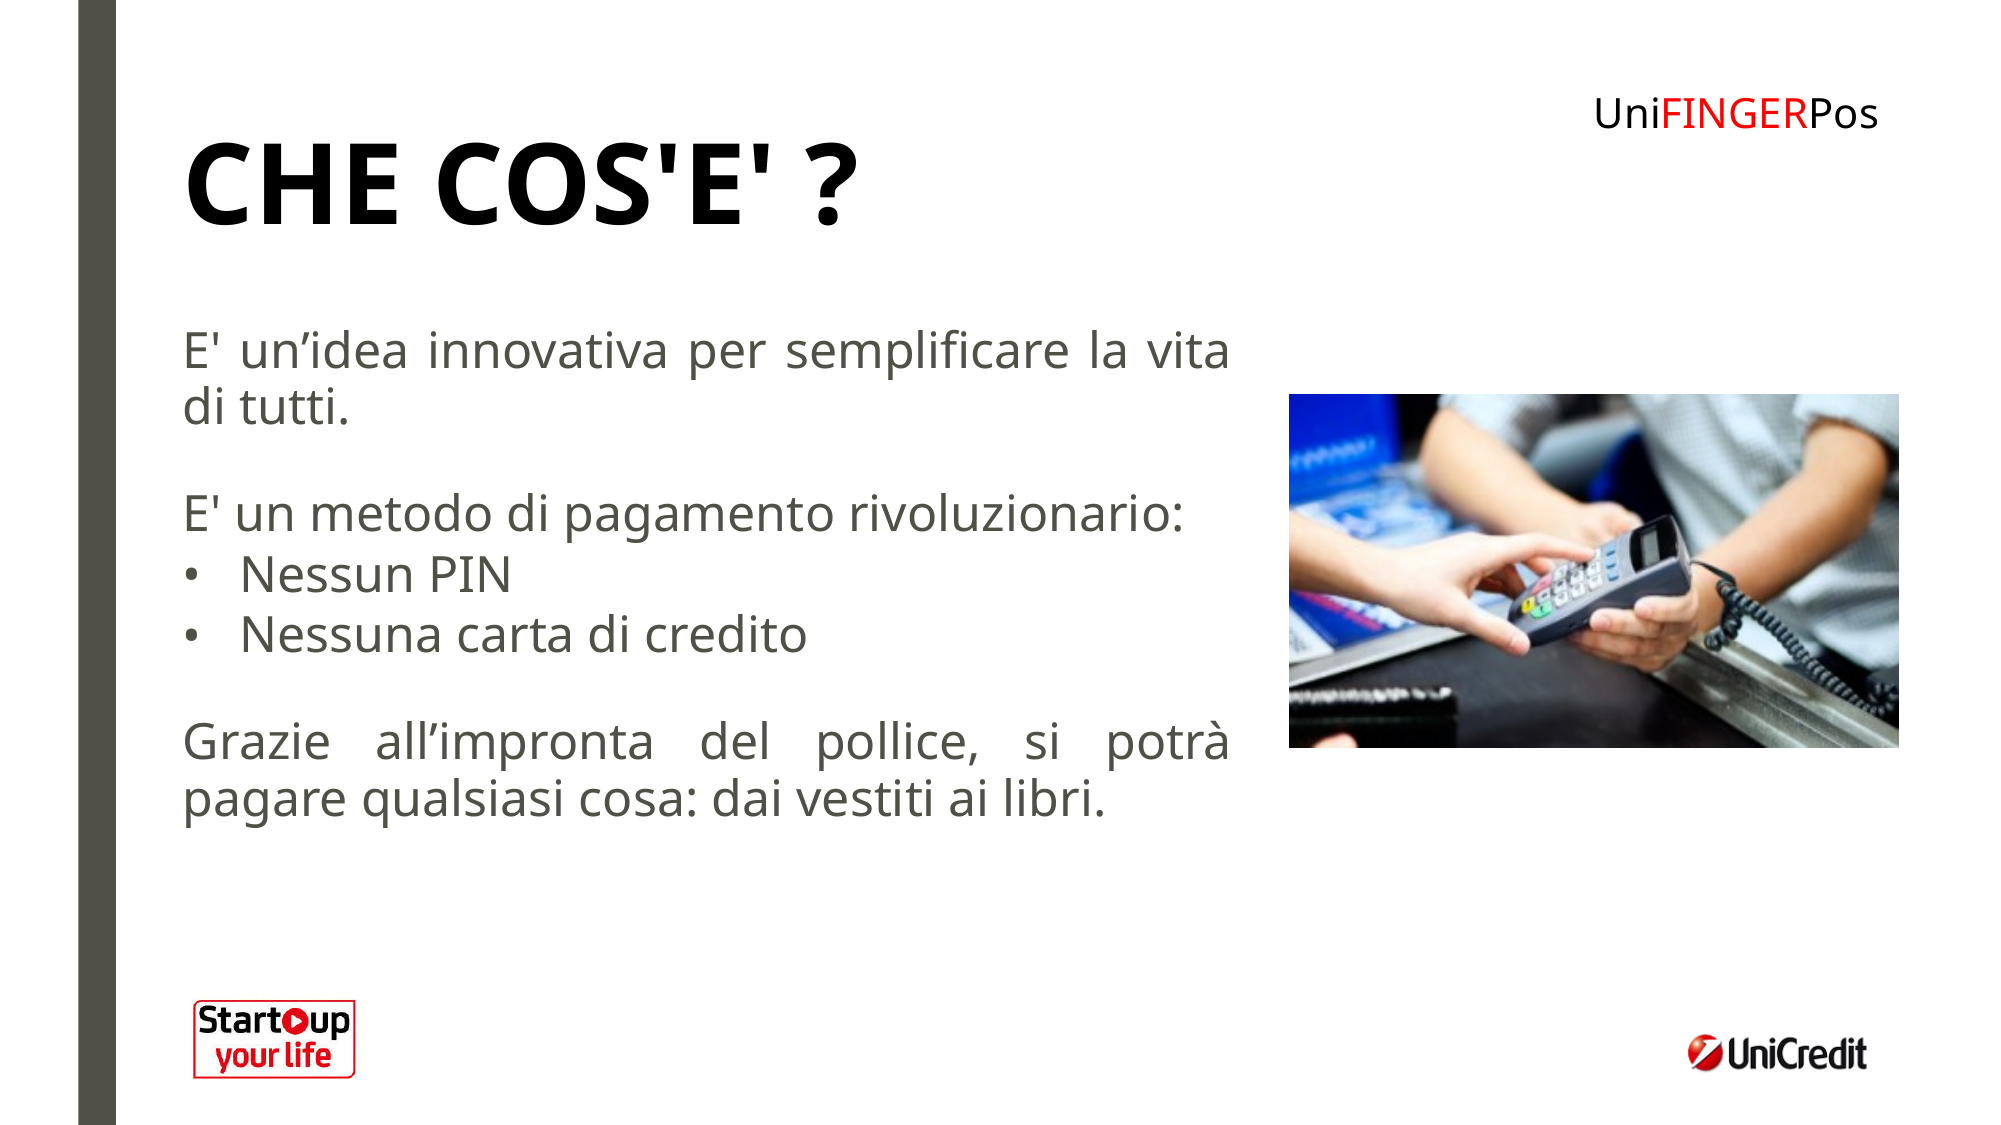

UniFINGERPos
# CHE COS'E' ?
E' un’idea innovativa per semplificare la vita di tutti.
E' un metodo di pagamento rivoluzionario:
Nessun PIN
Nessuna carta di credito
Grazie all’impronta del pollice, si potrà pagare qualsiasi cosa: dai vestiti ai libri.